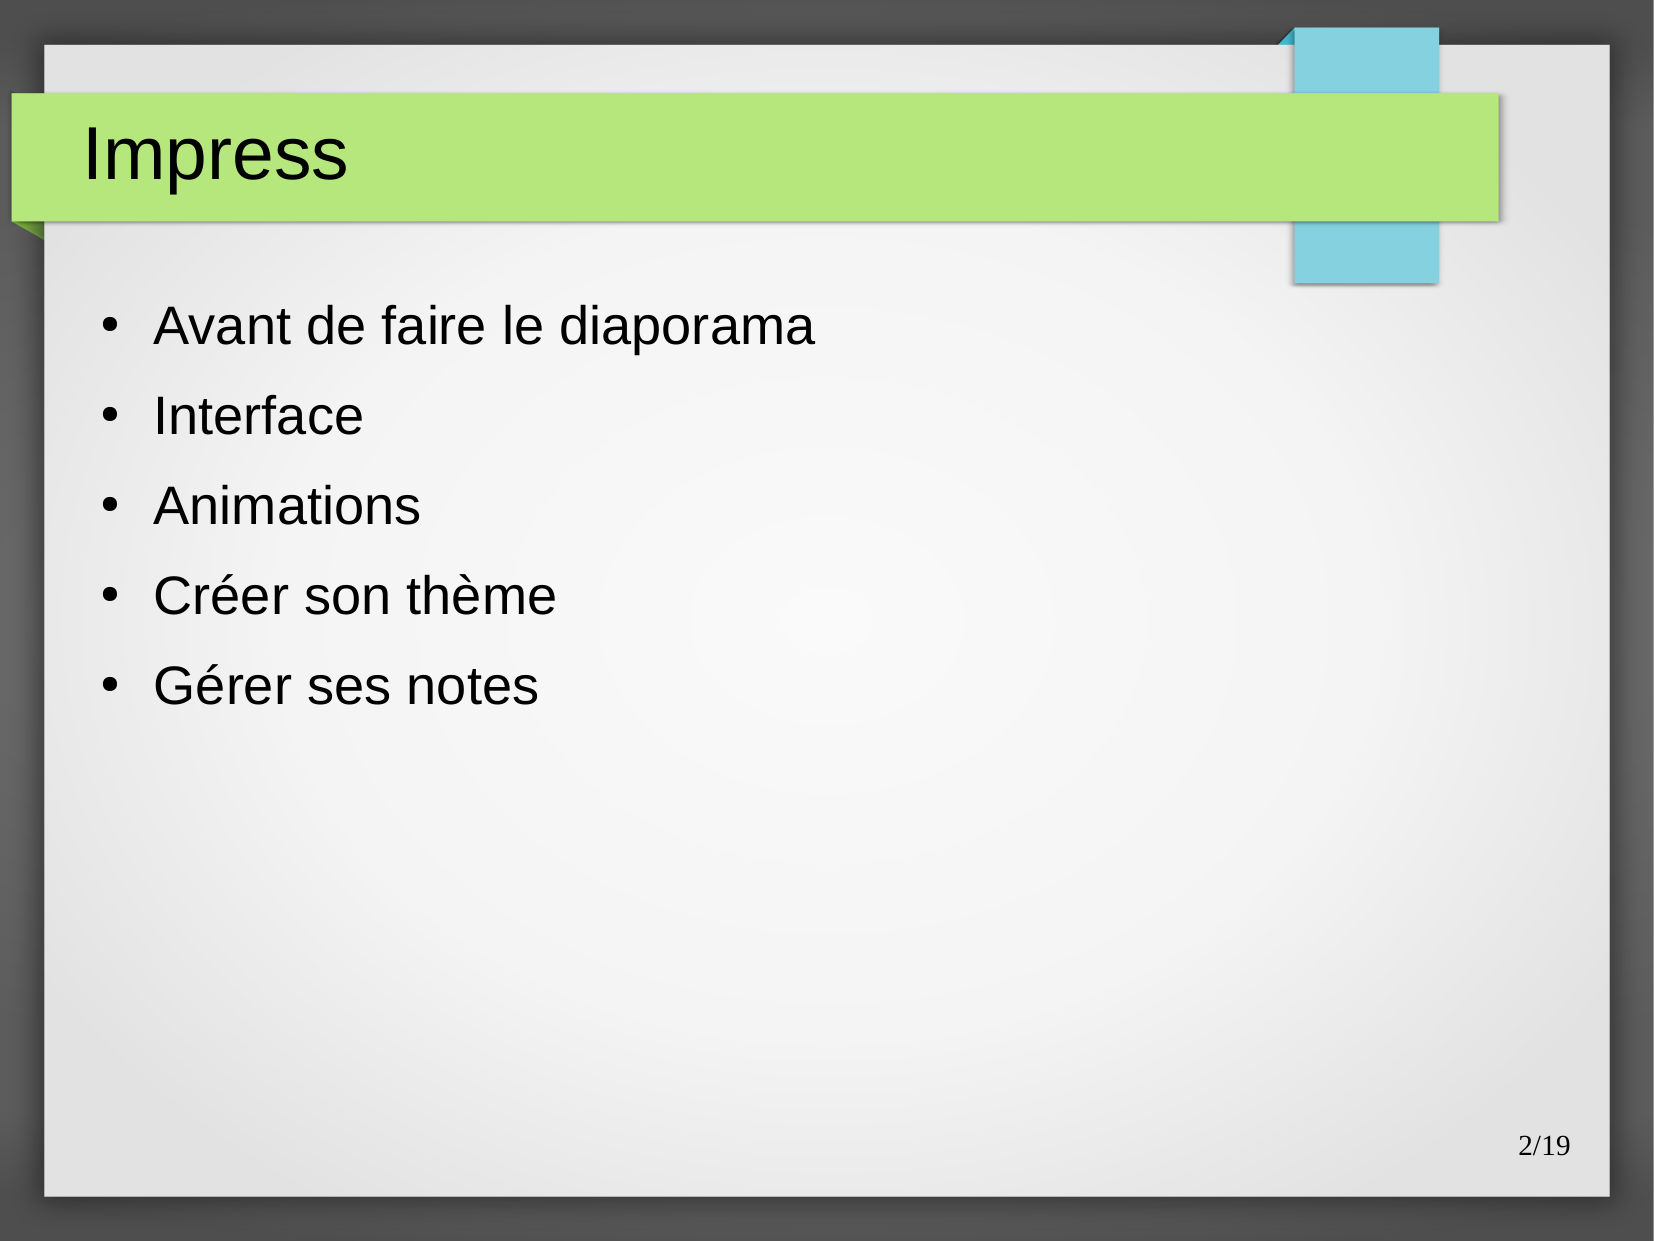

# Impress
Avant de faire le diaporama
Interface
Animations
Créer son thème
Gérer ses notes
2